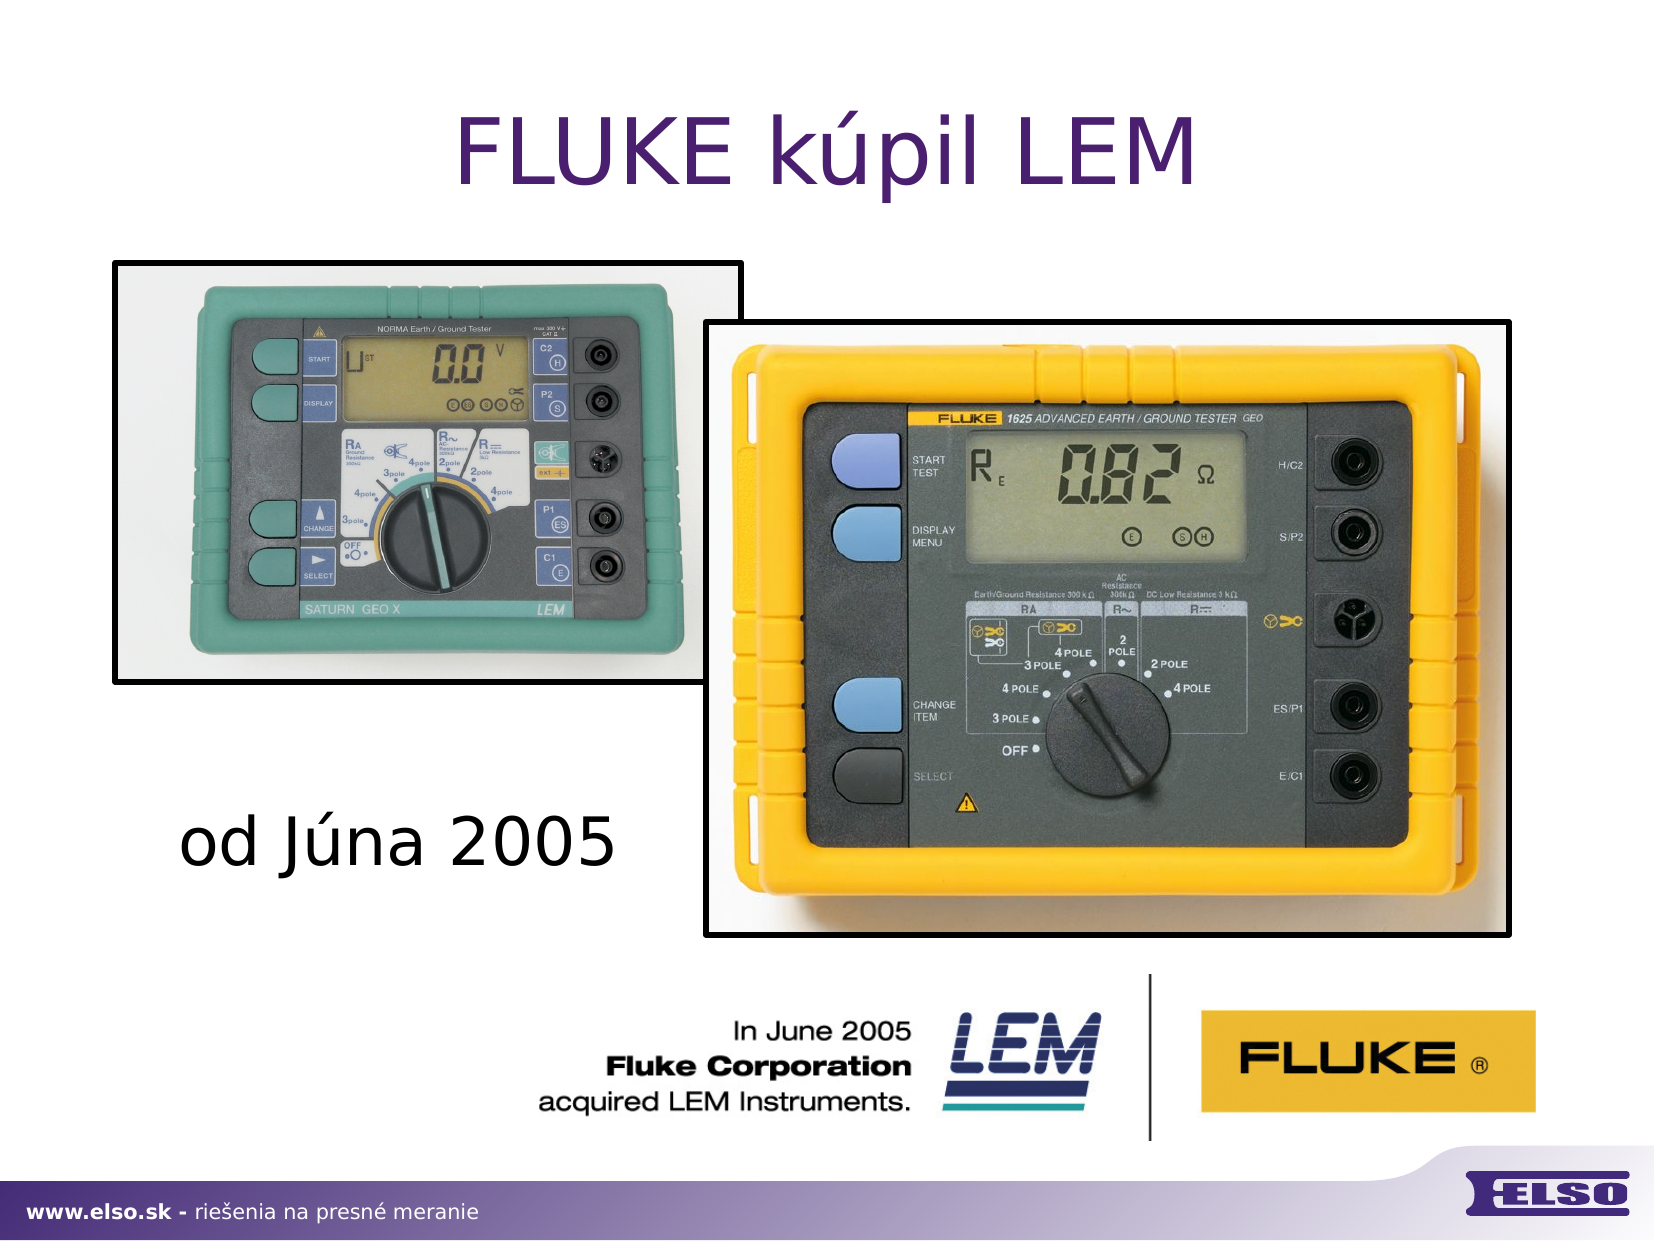

# FLUKE kúpil LEM
od Júna 2005